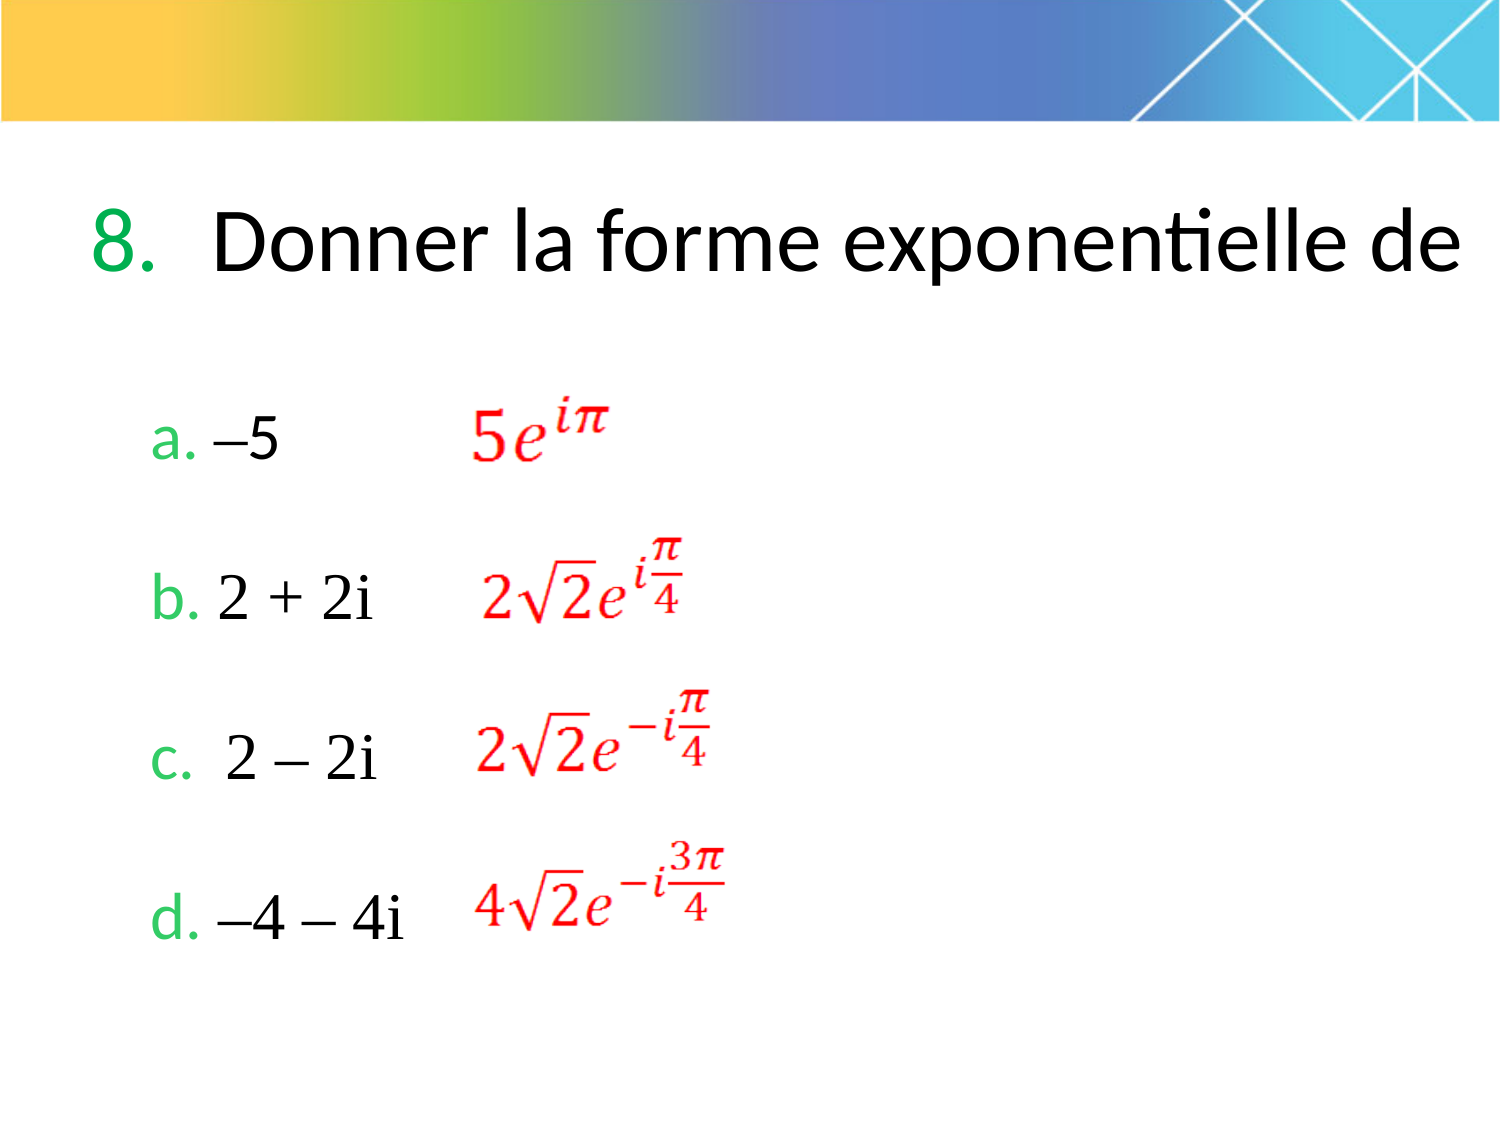

# Donner la forme exponentielle de
a. –5
b. 2 + 2i
c. 2 – 2i
d. –4 – 4i